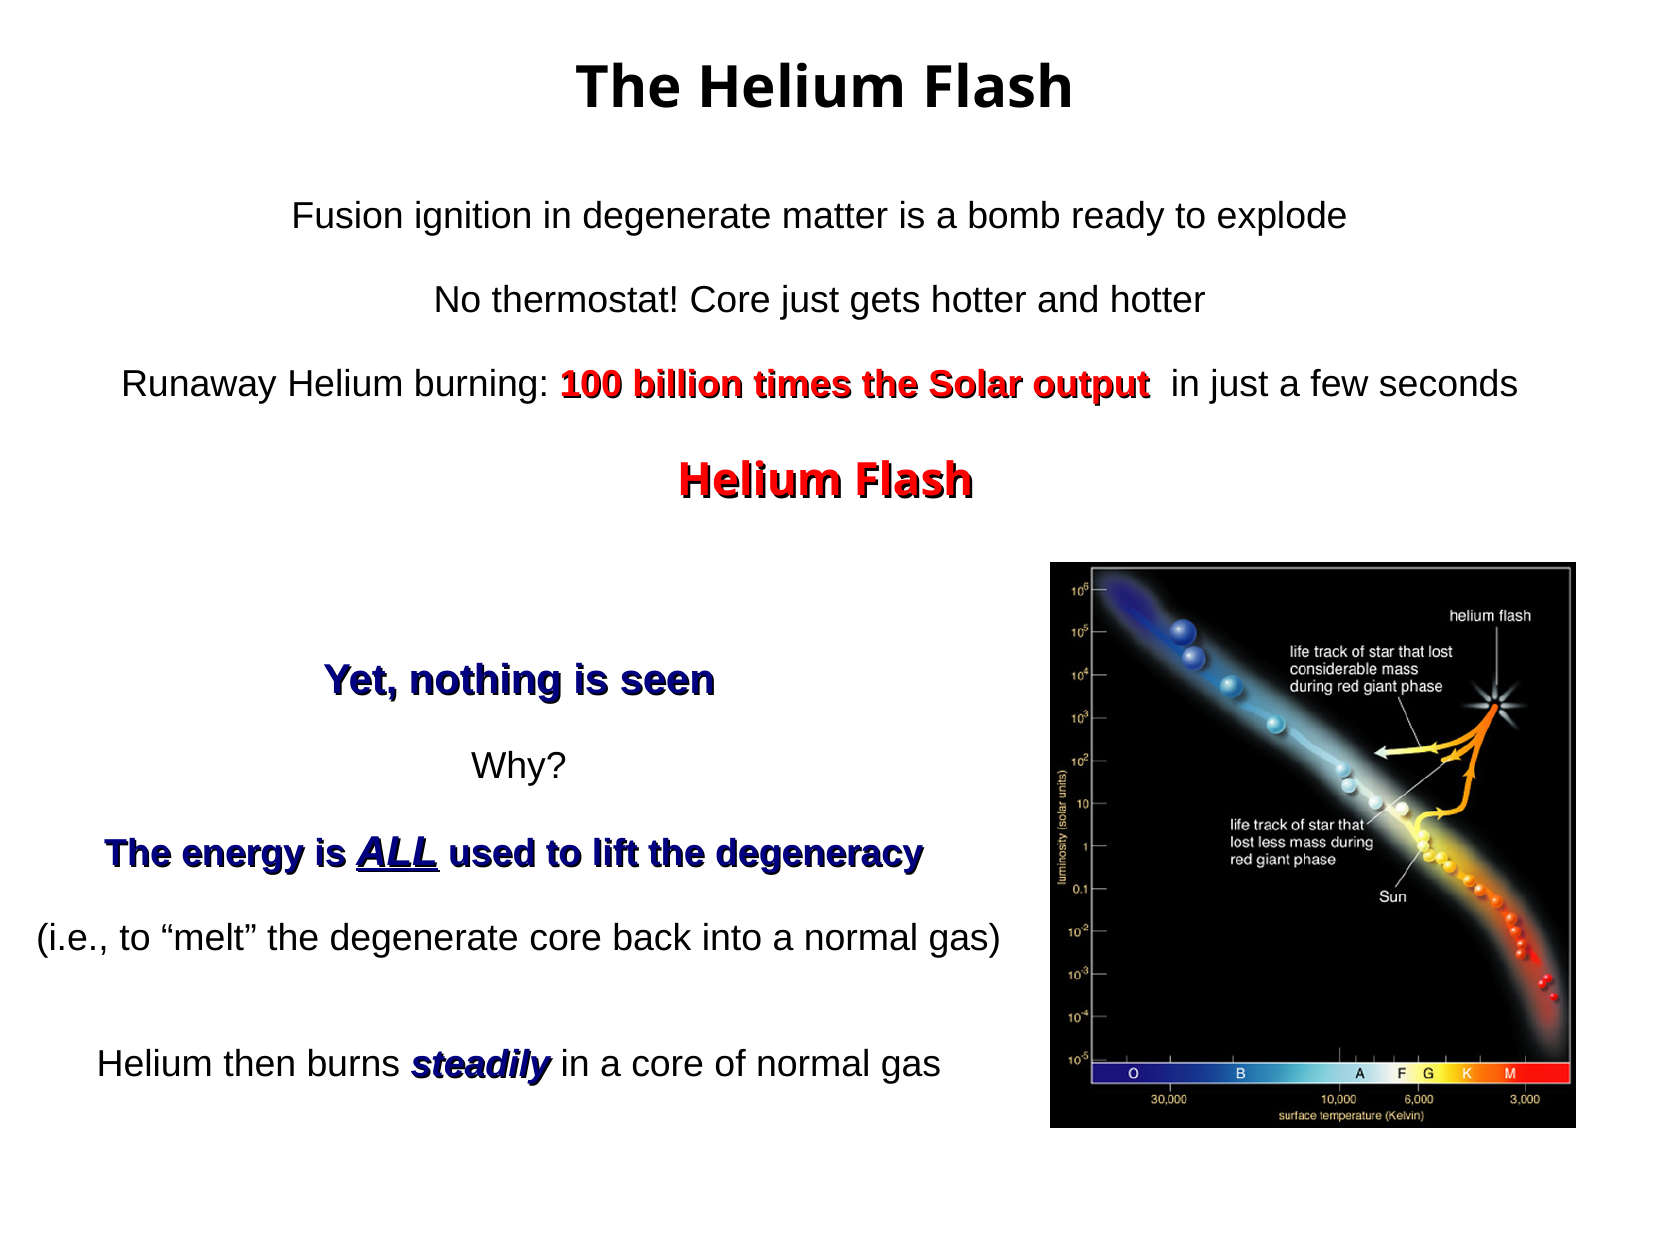

The Helium Flash
Fusion ignition in degenerate matter is a bomb ready to explode
No thermostat! Core just gets hotter and hotter
Runaway Helium burning: 100 billion times the Solar output in just a few seconds
Helium Flash
Yet, nothing is seen
Why?
The energy is ALL used to lift the degeneracy
(i.e., to “melt” the degenerate core back into a normal gas)
Helium then burns steadily in a core of normal gas